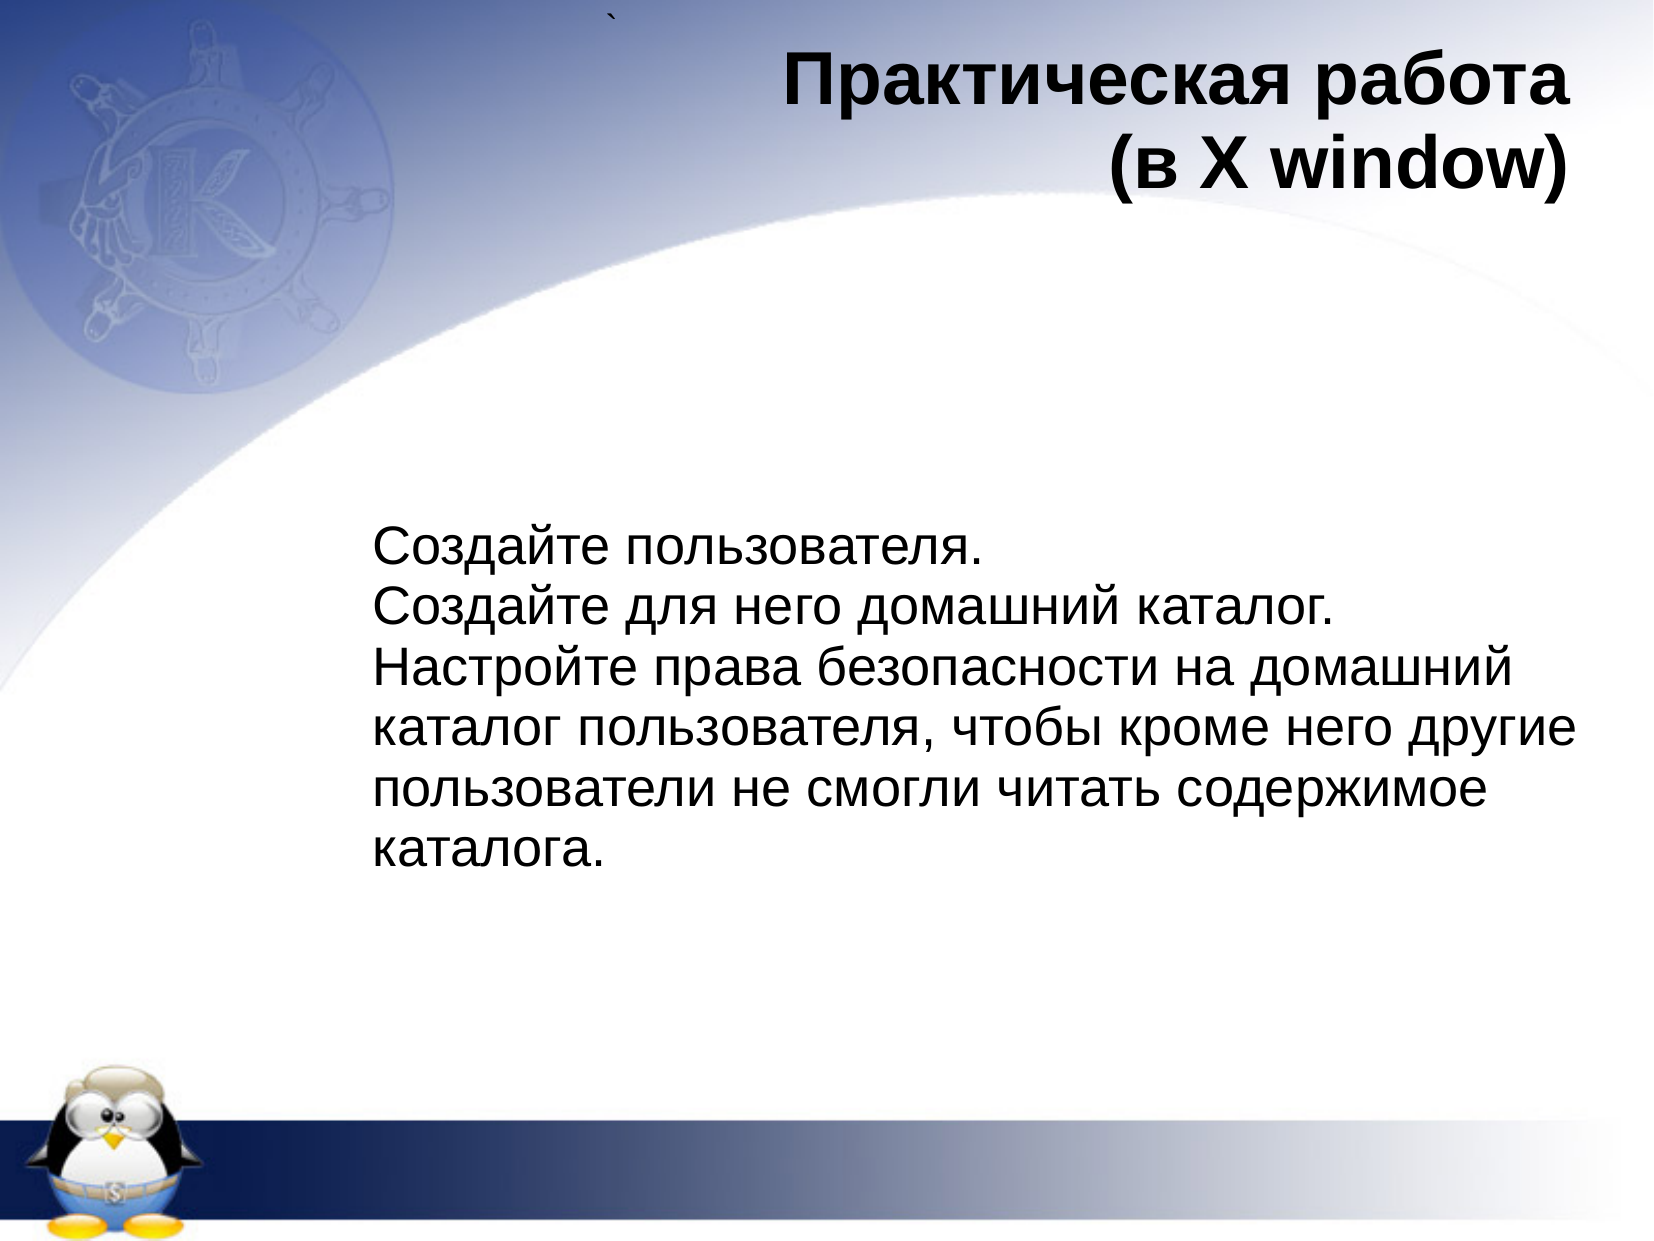

`
Практическая работа
(в X window)
Создайте пользователя.
Создайте для него домашний каталог.
Настройте права безопасности на домашний
каталог пользователя, чтобы кроме него другие
пользователи не смогли читать содержимое
каталога.